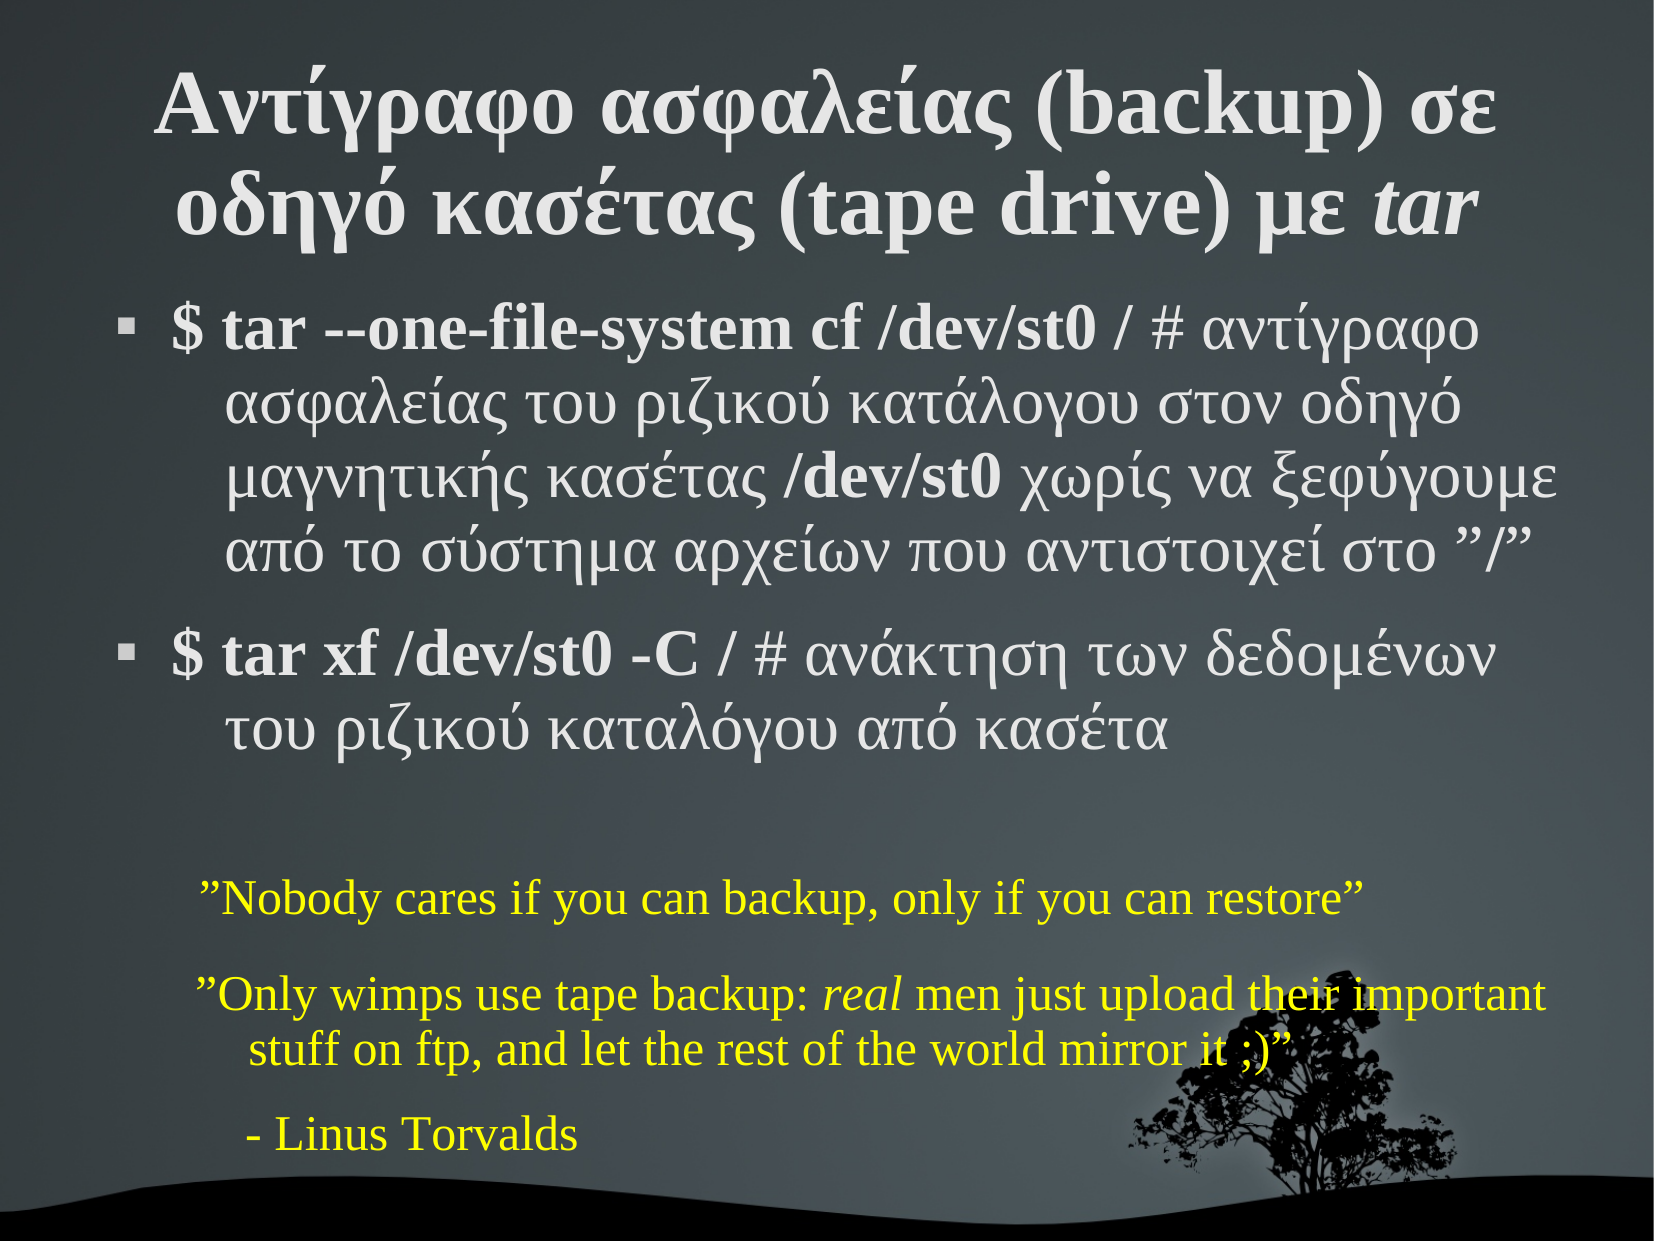

Αντίγραφο ασφαλείας (backup) σε οδηγό κασέτας (tape drive) με tar
# $ tar --one-file-system cf /dev/st0 / # αντίγραφο ασφαλείας του ριζικού κατάλογου στον οδηγό μαγνητικής κασέτας /dev/st0 χωρίς να ξεφύγουμε από το σύστημα αρχείων που αντιστοιχεί στο ”/”
$ tar xf /dev/st0 -C / # ανάκτηση των δεδομένων του ριζικού καταλόγου από κασέτα
”Nobody cares if you can backup, only if you can restore”
”Only wimps use tape backup: real men just upload their important stuff on ftp, and let the rest of the world mirror it ;)”
 - Linus Torvalds